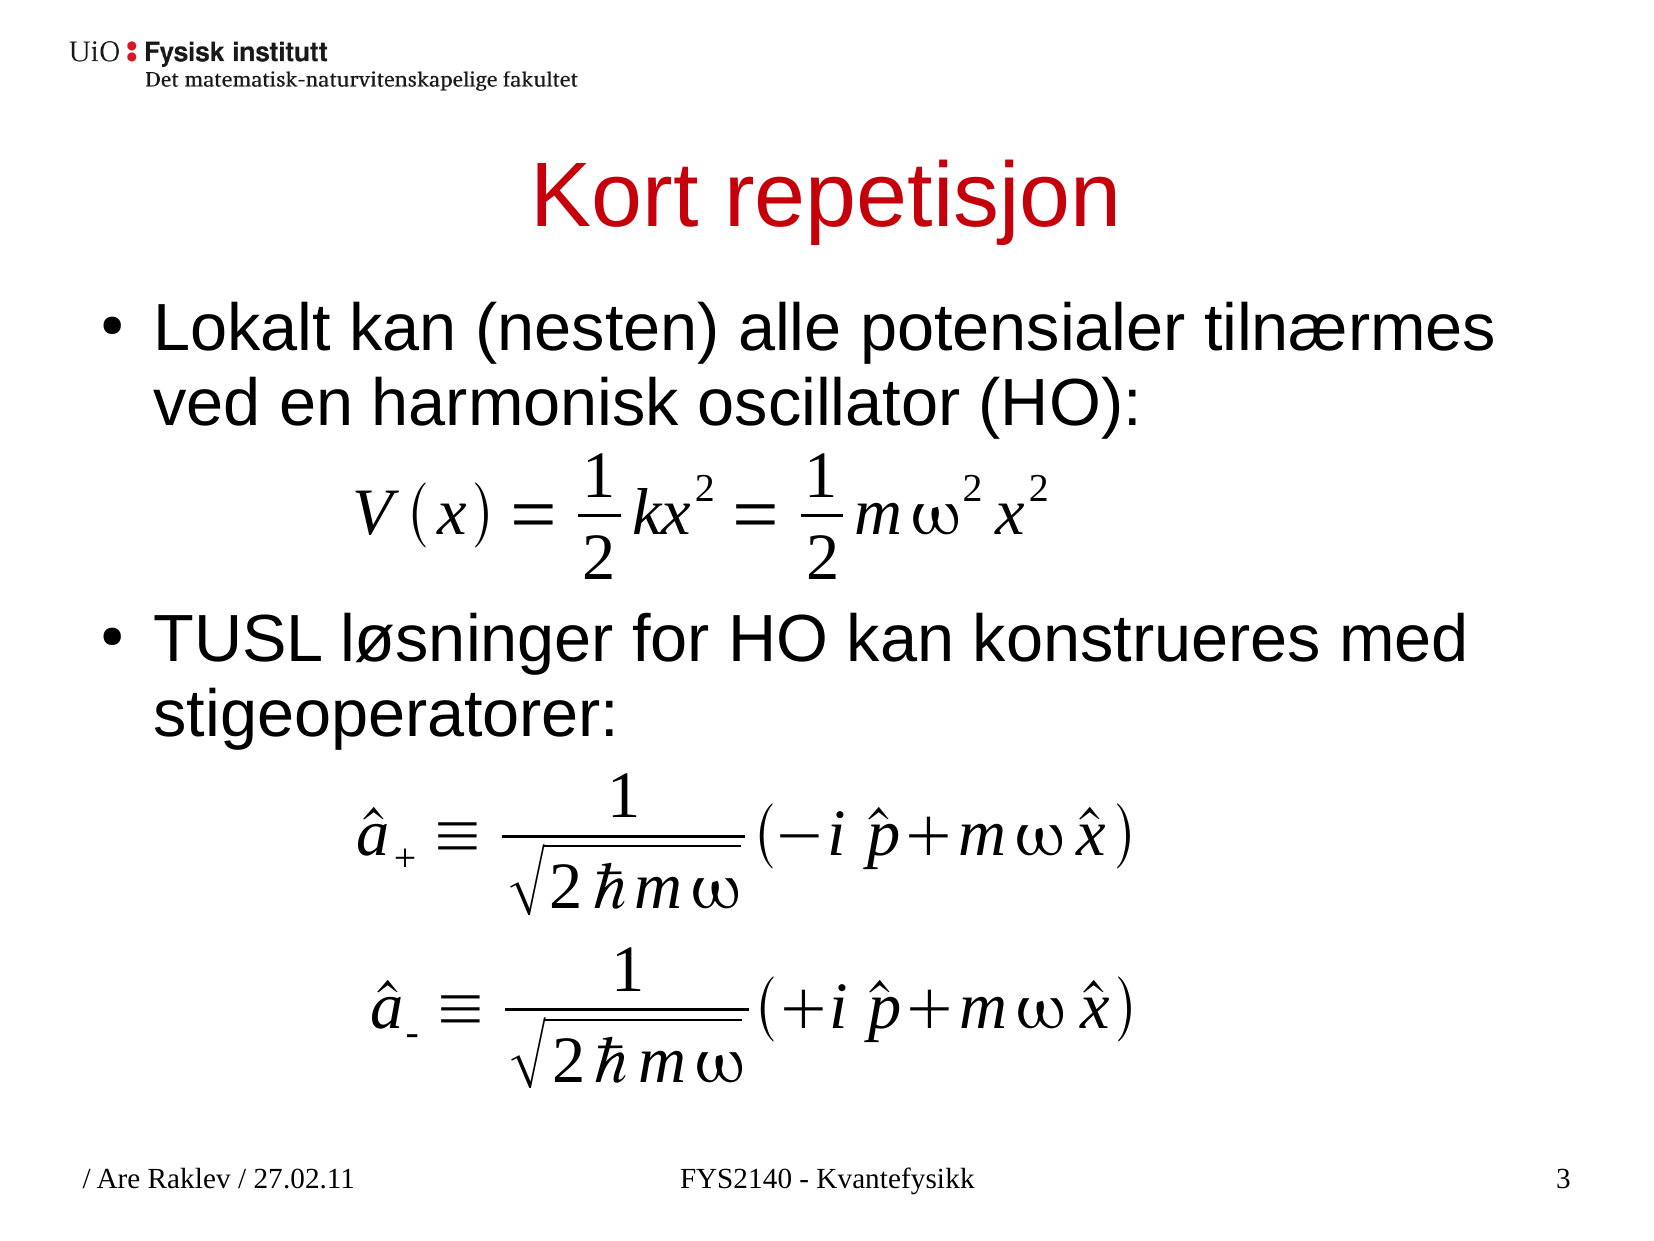

# Kort repetisjon
Lokalt kan (nesten) alle potensialer tilnærmes ved en harmonisk oscillator (HO):
TUSL løsninger for HO kan konstrueres med stigeoperatorer:
/ Are Raklev / 27.02.11
FYS2140 - Kvantefysikk
3